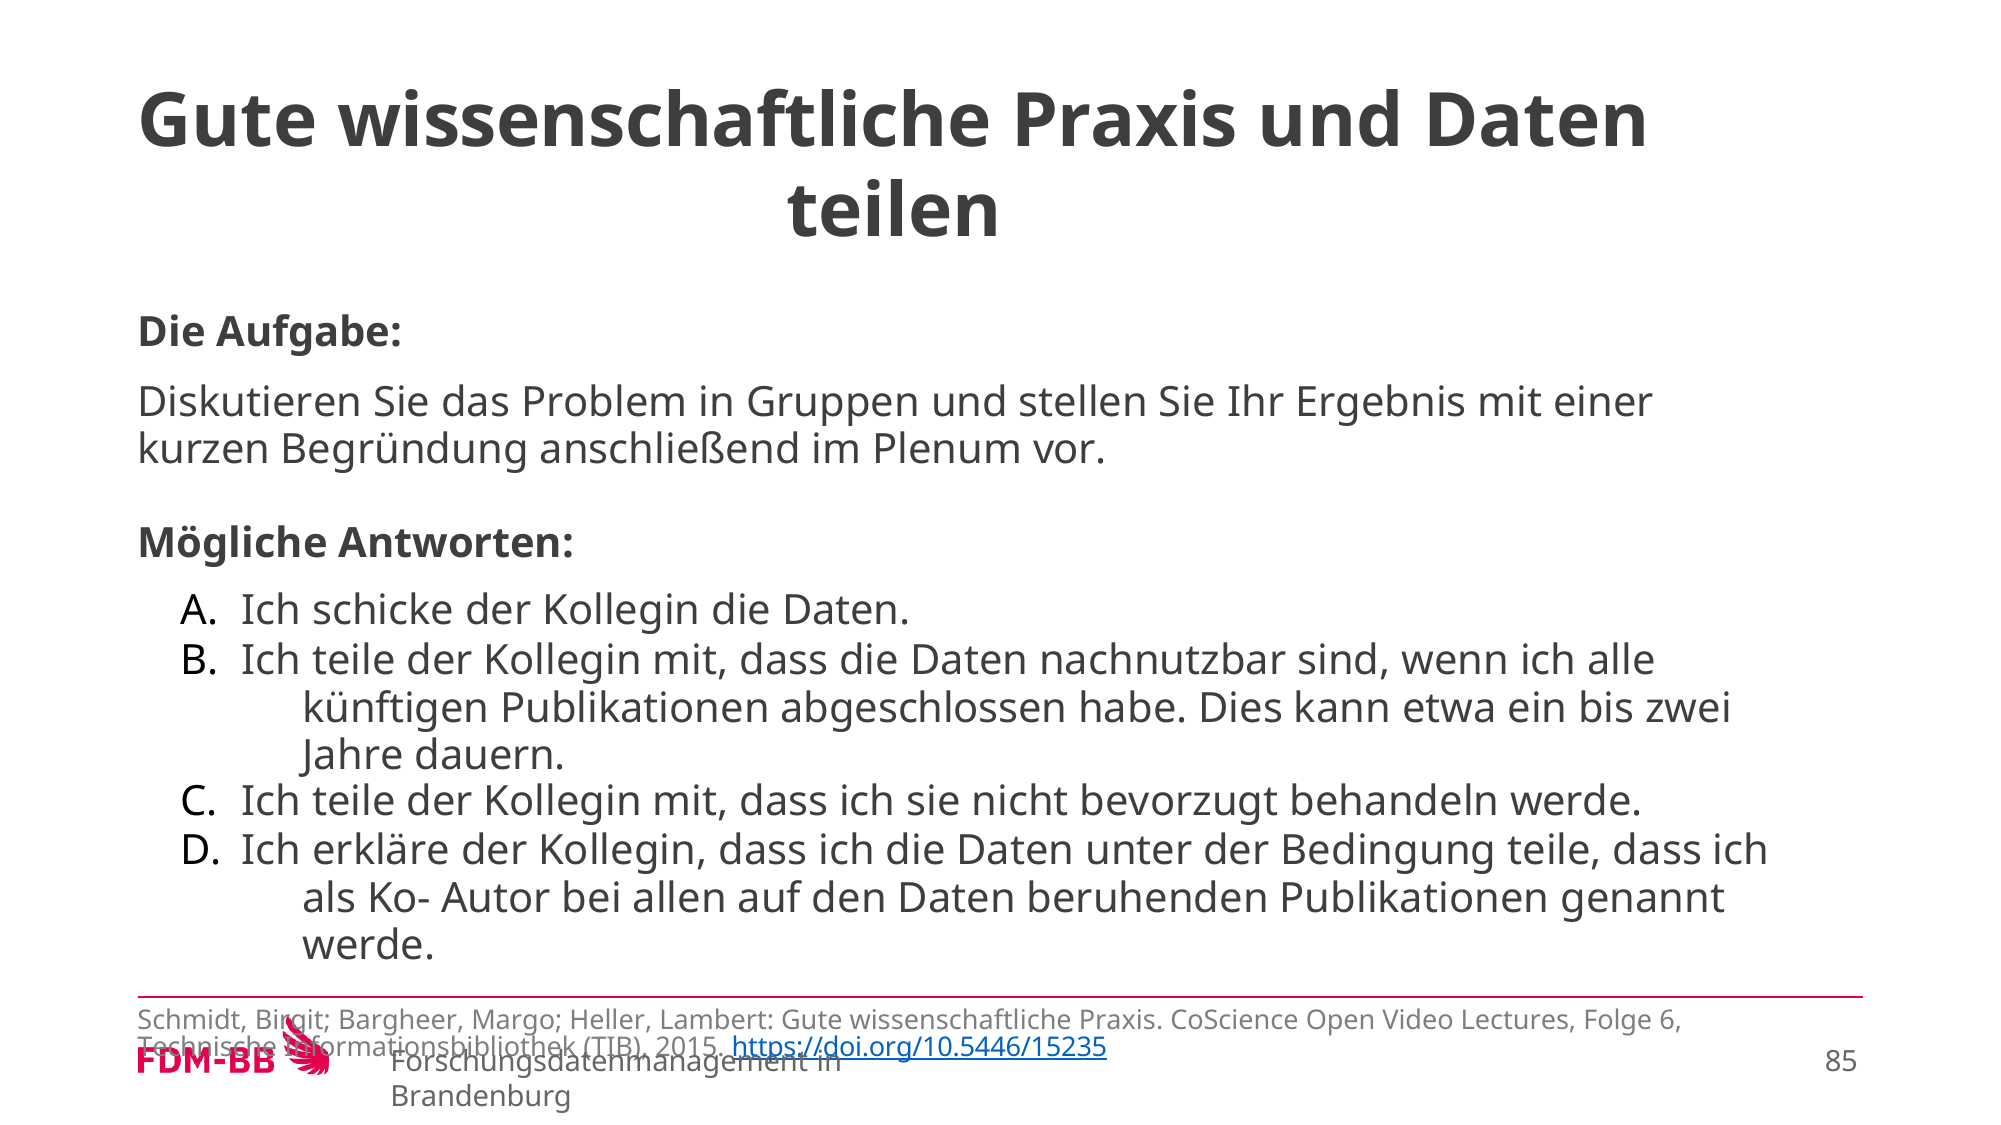

# Gute wissenschaftliche Praxis und Daten teilen
Die Aufgabe:
Diskutieren Sie das Problem in Gruppen und stellen Sie Ihr Ergebnis mit einer kurzen Begründung anschließend im Plenum vor.
Mögliche Antworten:
Ich schicke der Kollegin die Daten.
Ich teile der Kollegin mit, dass die Daten nachnutzbar sind, wenn ich alle künftigen Publikationen abgeschlossen habe. Dies kann etwa ein bis zwei Jahre dauern.
Ich teile der Kollegin mit, dass ich sie nicht bevorzugt behandeln werde.
Ich erkläre der Kollegin, dass ich die Daten unter der Bedingung teile, dass ich als Ko- Autor bei allen auf den Daten beruhenden Publikationen genannt werde.
Schmidt, Birgit; Bargheer, Margo; Heller, Lambert: Gute wissenschaftliche Praxis. CoScience Open Video Lectures, Folge 6, Technische Informationsbibliothek (TIB), 2015. https://doi.org/10.5446/15235
Forschungsdatenmanagement in Brandenburg
85